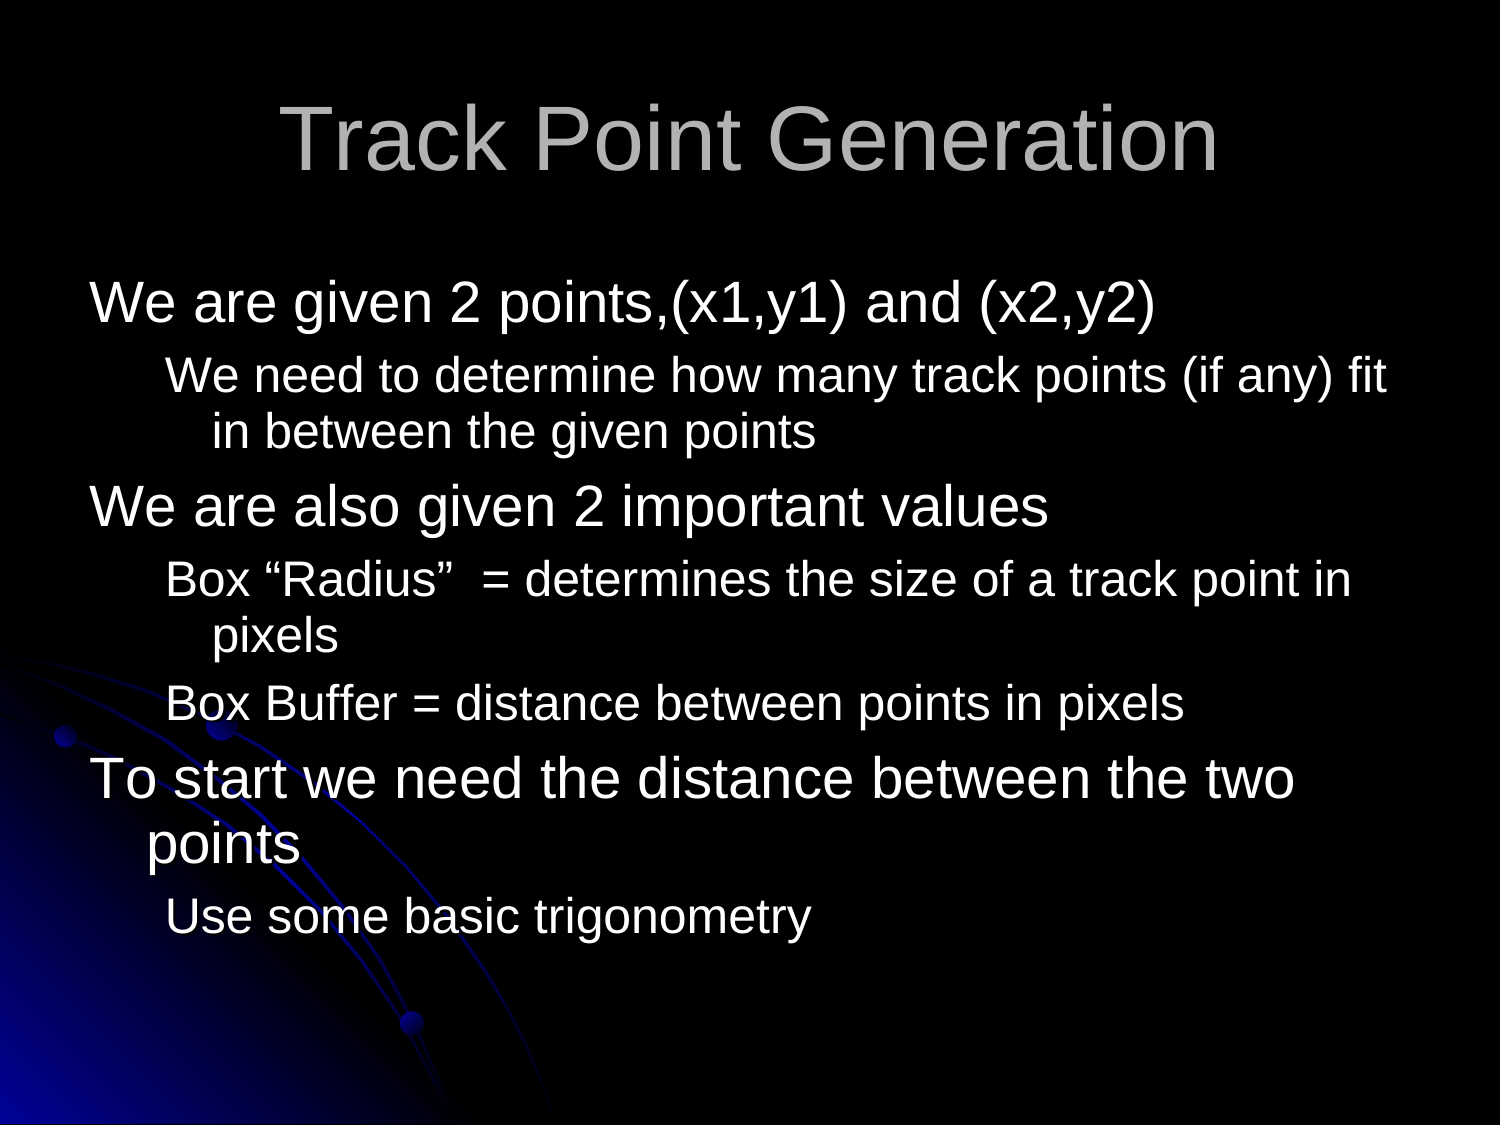

# Track Point Generation
We are given 2 points,(x1,y1) and (x2,y2)
We need to determine how many track points (if any) fit in between the given points
We are also given 2 important values
Box “Radius” = determines the size of a track point in pixels
Box Buffer = distance between points in pixels
To start we need the distance between the two points
Use some basic trigonometry